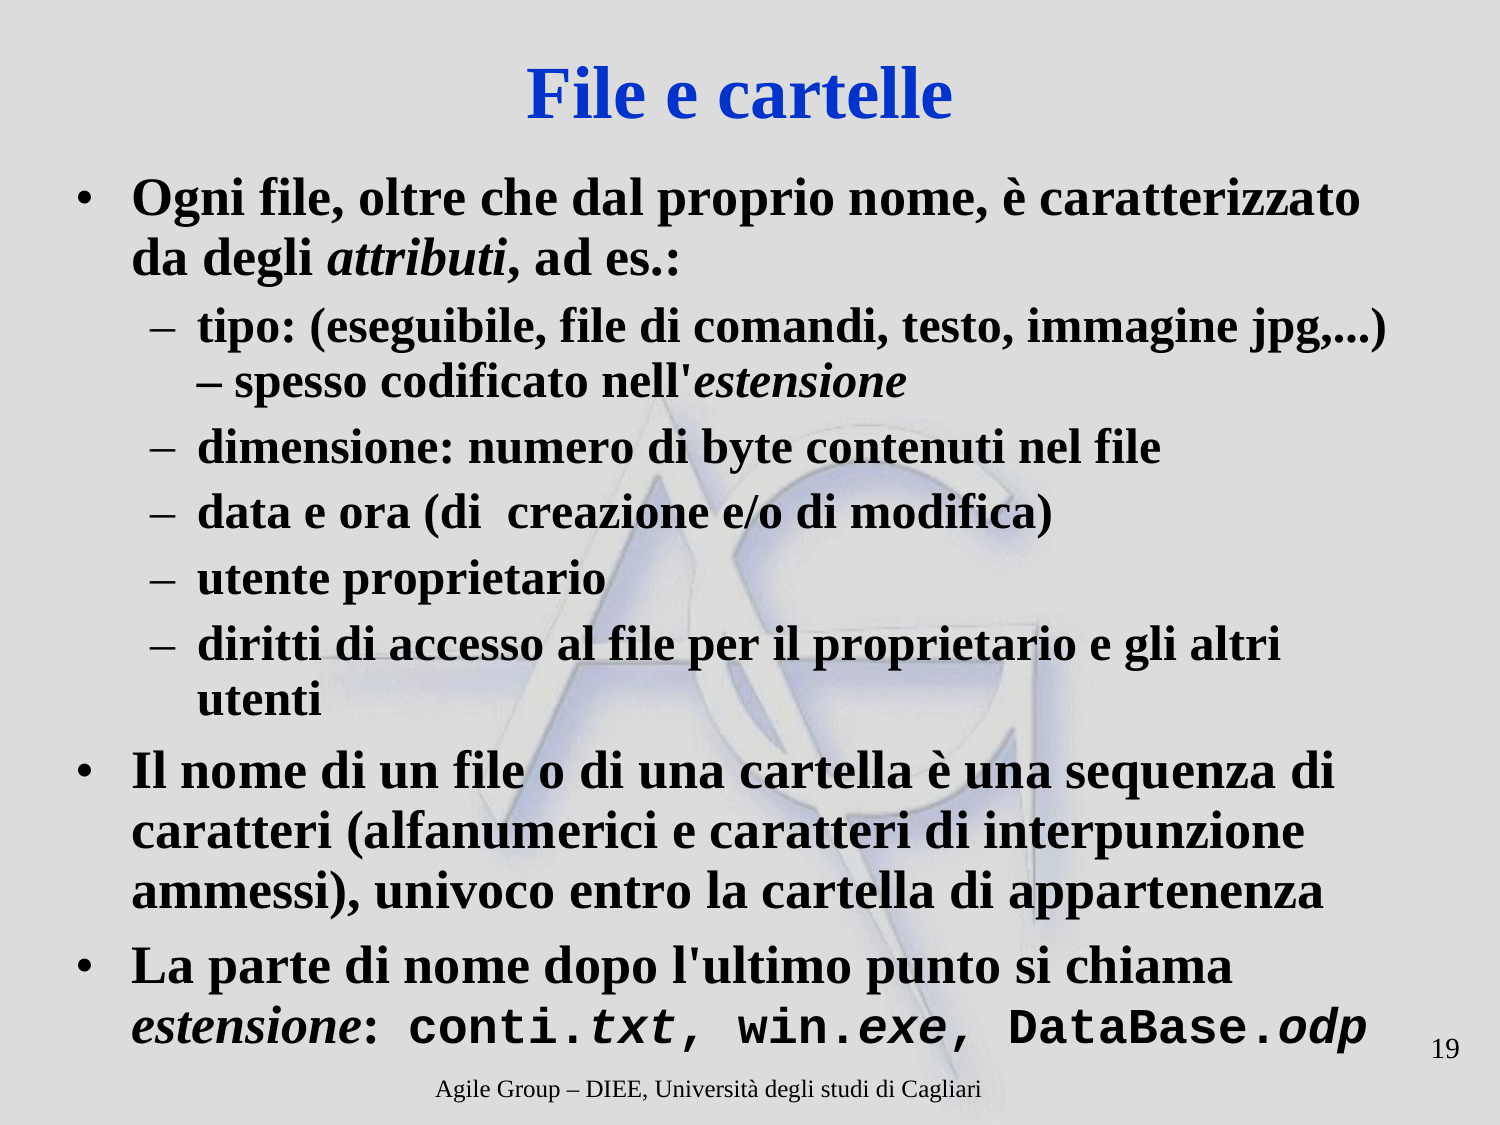

# File e cartelle
Ogni file, oltre che dal proprio nome, è caratterizzato da degli attributi, ad es.:
tipo: (eseguibile, file di comandi, testo, immagine jpg,...) – spesso codificato nell'estensione
dimensione: numero di byte contenuti nel file
data e ora (di creazione e/o di modifica)
utente proprietario
diritti di accesso al file per il proprietario e gli altri utenti
Il nome di un file o di una cartella è una sequenza di caratteri (alfanumerici e caratteri di interpunzione ammessi), univoco entro la cartella di appartenenza
La parte di nome dopo l'ultimo punto si chiama estensione: conti.txt, win.exe, DataBase.odp
19